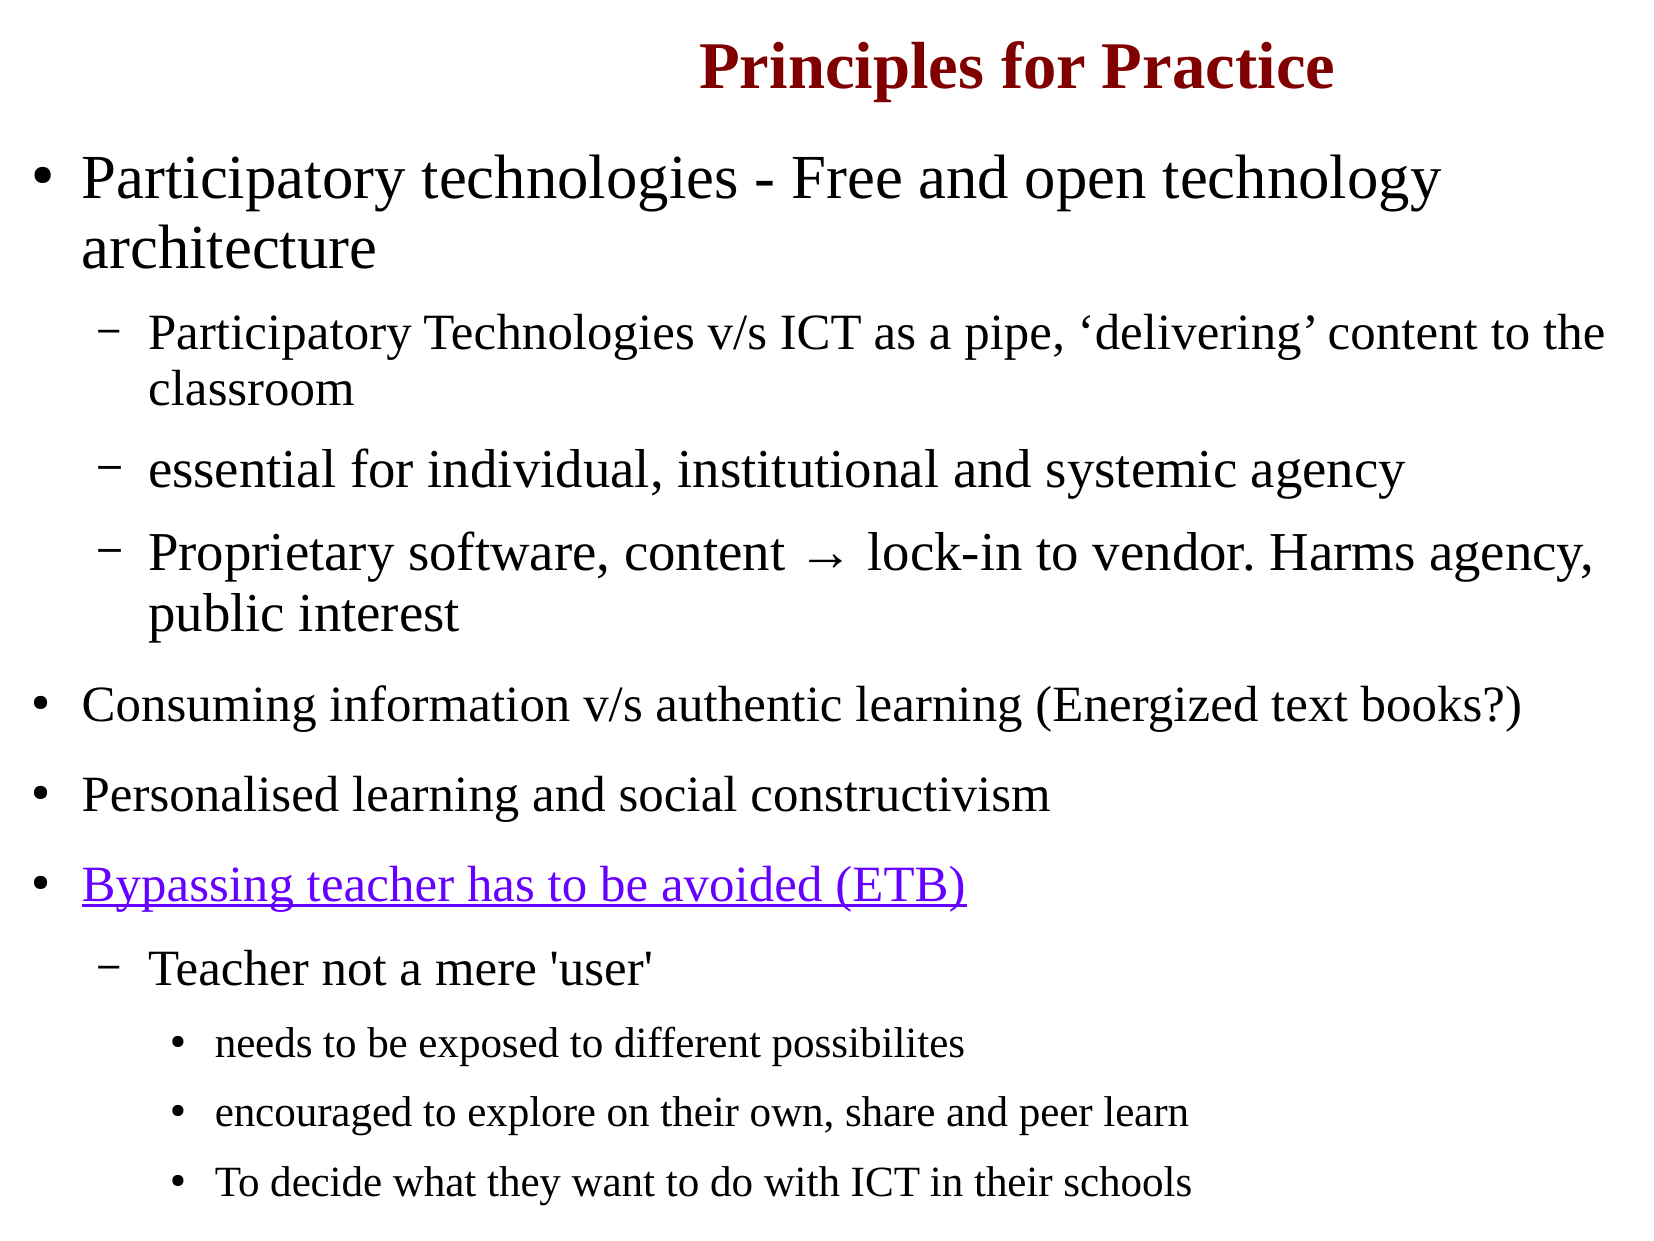

# Principles for Practice
Participatory technologies - Free and open technology architecture
Participatory Technologies v/s ICT as a pipe, ‘delivering’ content to the classroom
essential for individual, institutional and systemic agency
Proprietary software, content → lock-in to vendor. Harms agency, public interest
Consuming information v/s authentic learning (Energized text books?)
Personalised learning and social constructivism
Bypassing teacher has to be avoided (ETB)
Teacher not a mere 'user'
needs to be exposed to different possibilites
encouraged to explore on their own, share and peer learn
To decide what they want to do with ICT in their schools